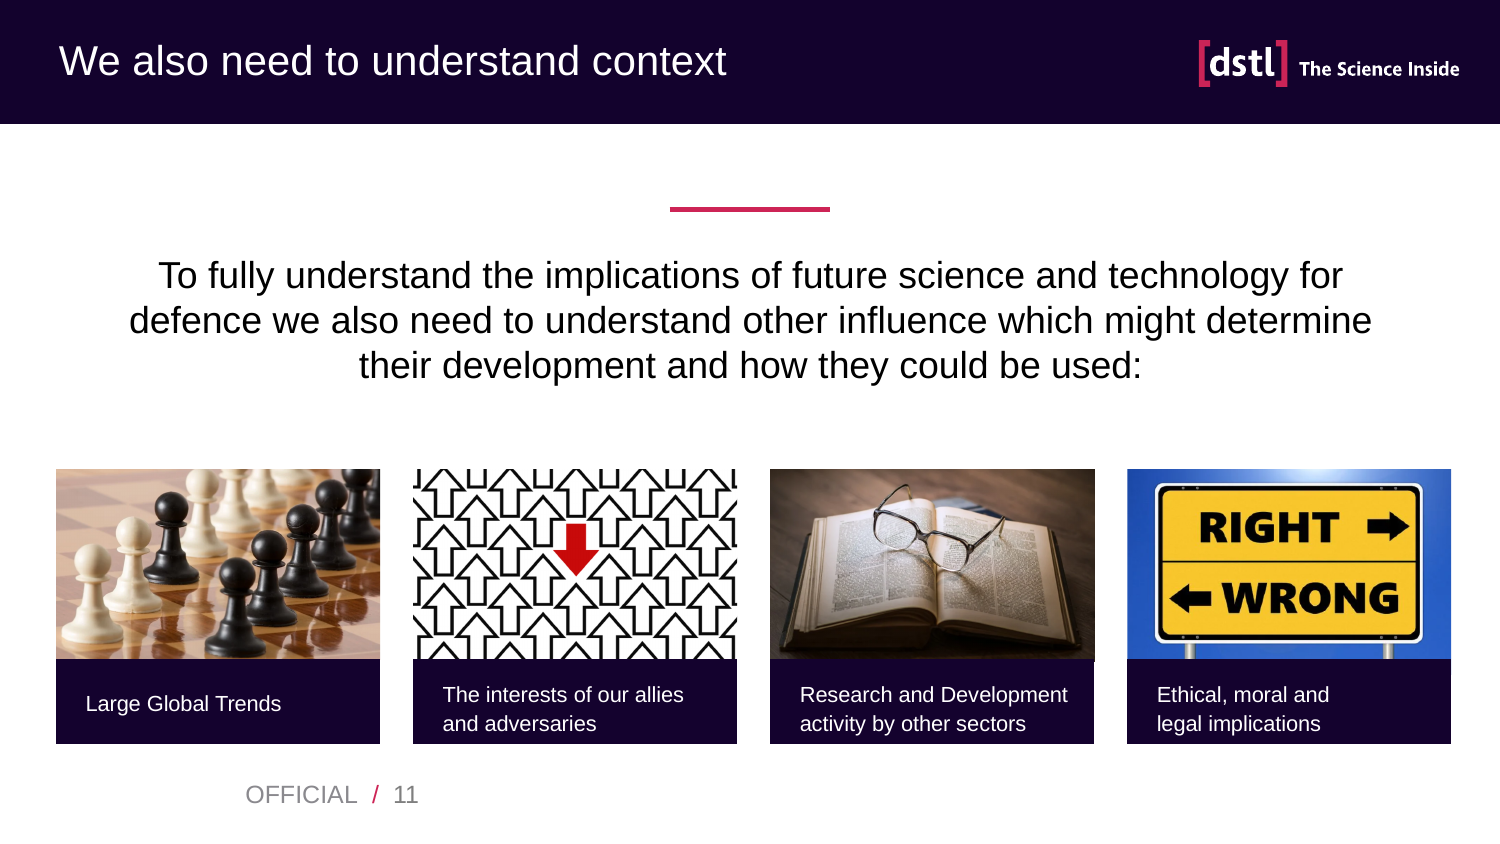

We also need to understand context
To fully understand the implications of future science and technology for defence we also need to understand other influence which might determine their development and how they could be used:
Large Global Trends
The interests of our allies and adversaries
Research and Development
activity by other sectors
Ethical, moral and
legal implications
OFFICIAL /